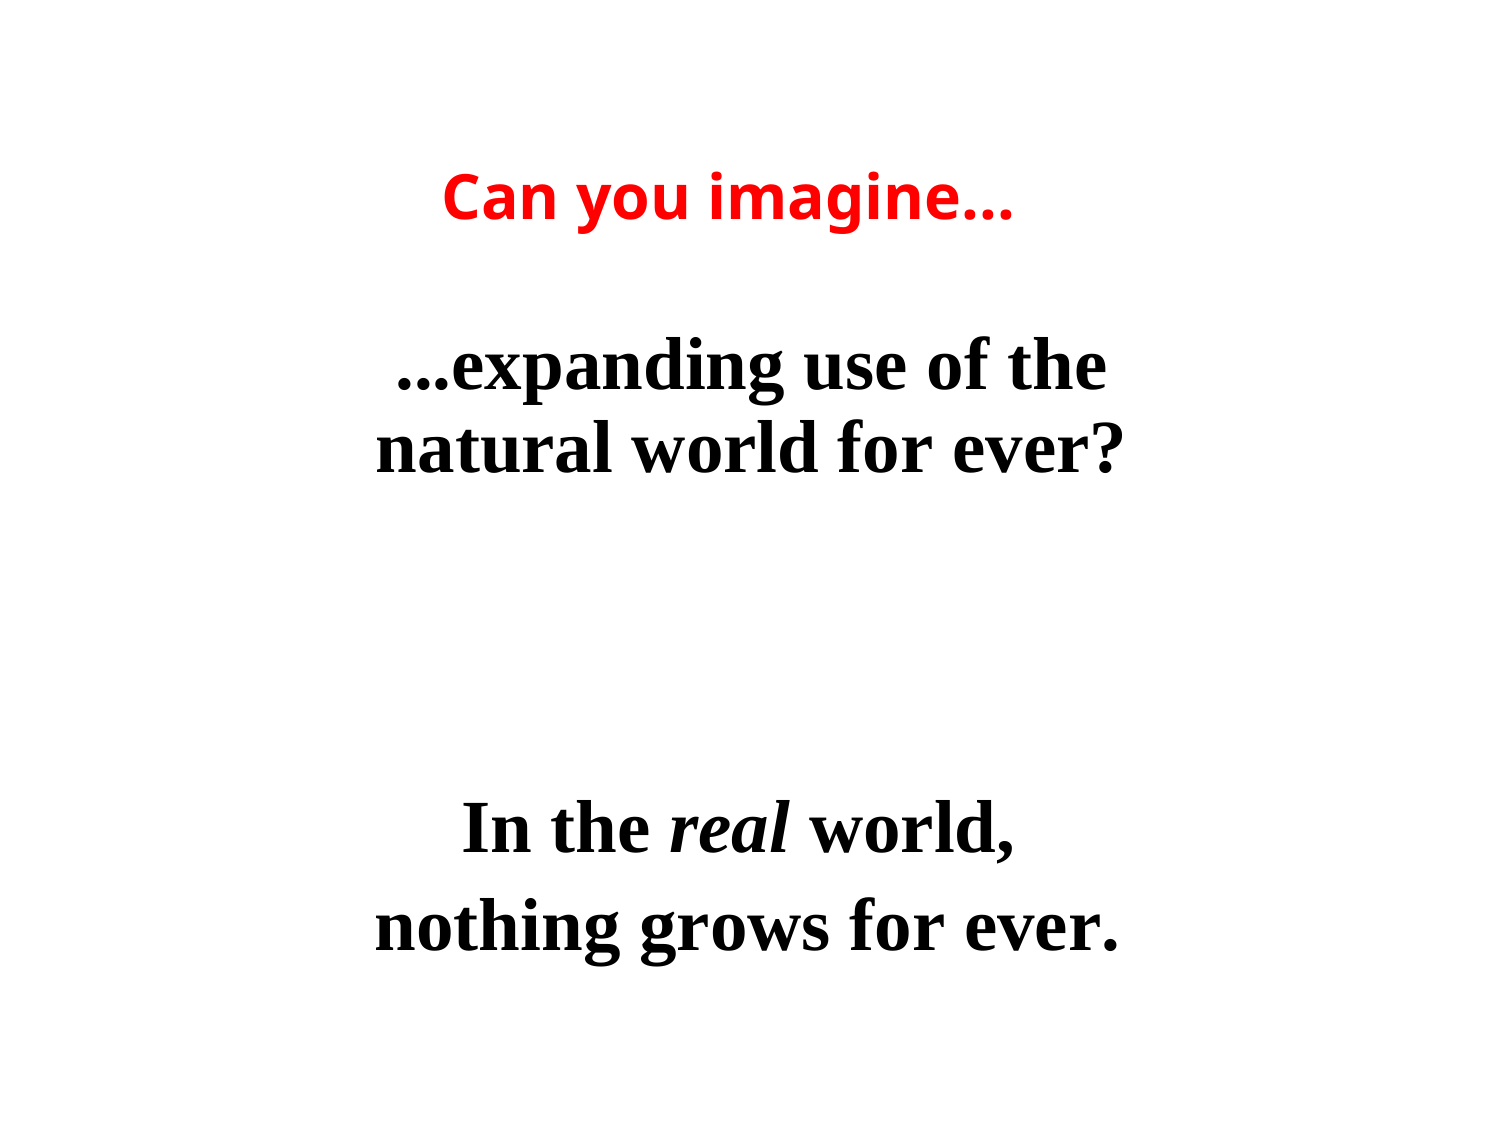

Can you imagine...
...expanding use of the natural world for ever?
In the real world,
nothing grows for ever.